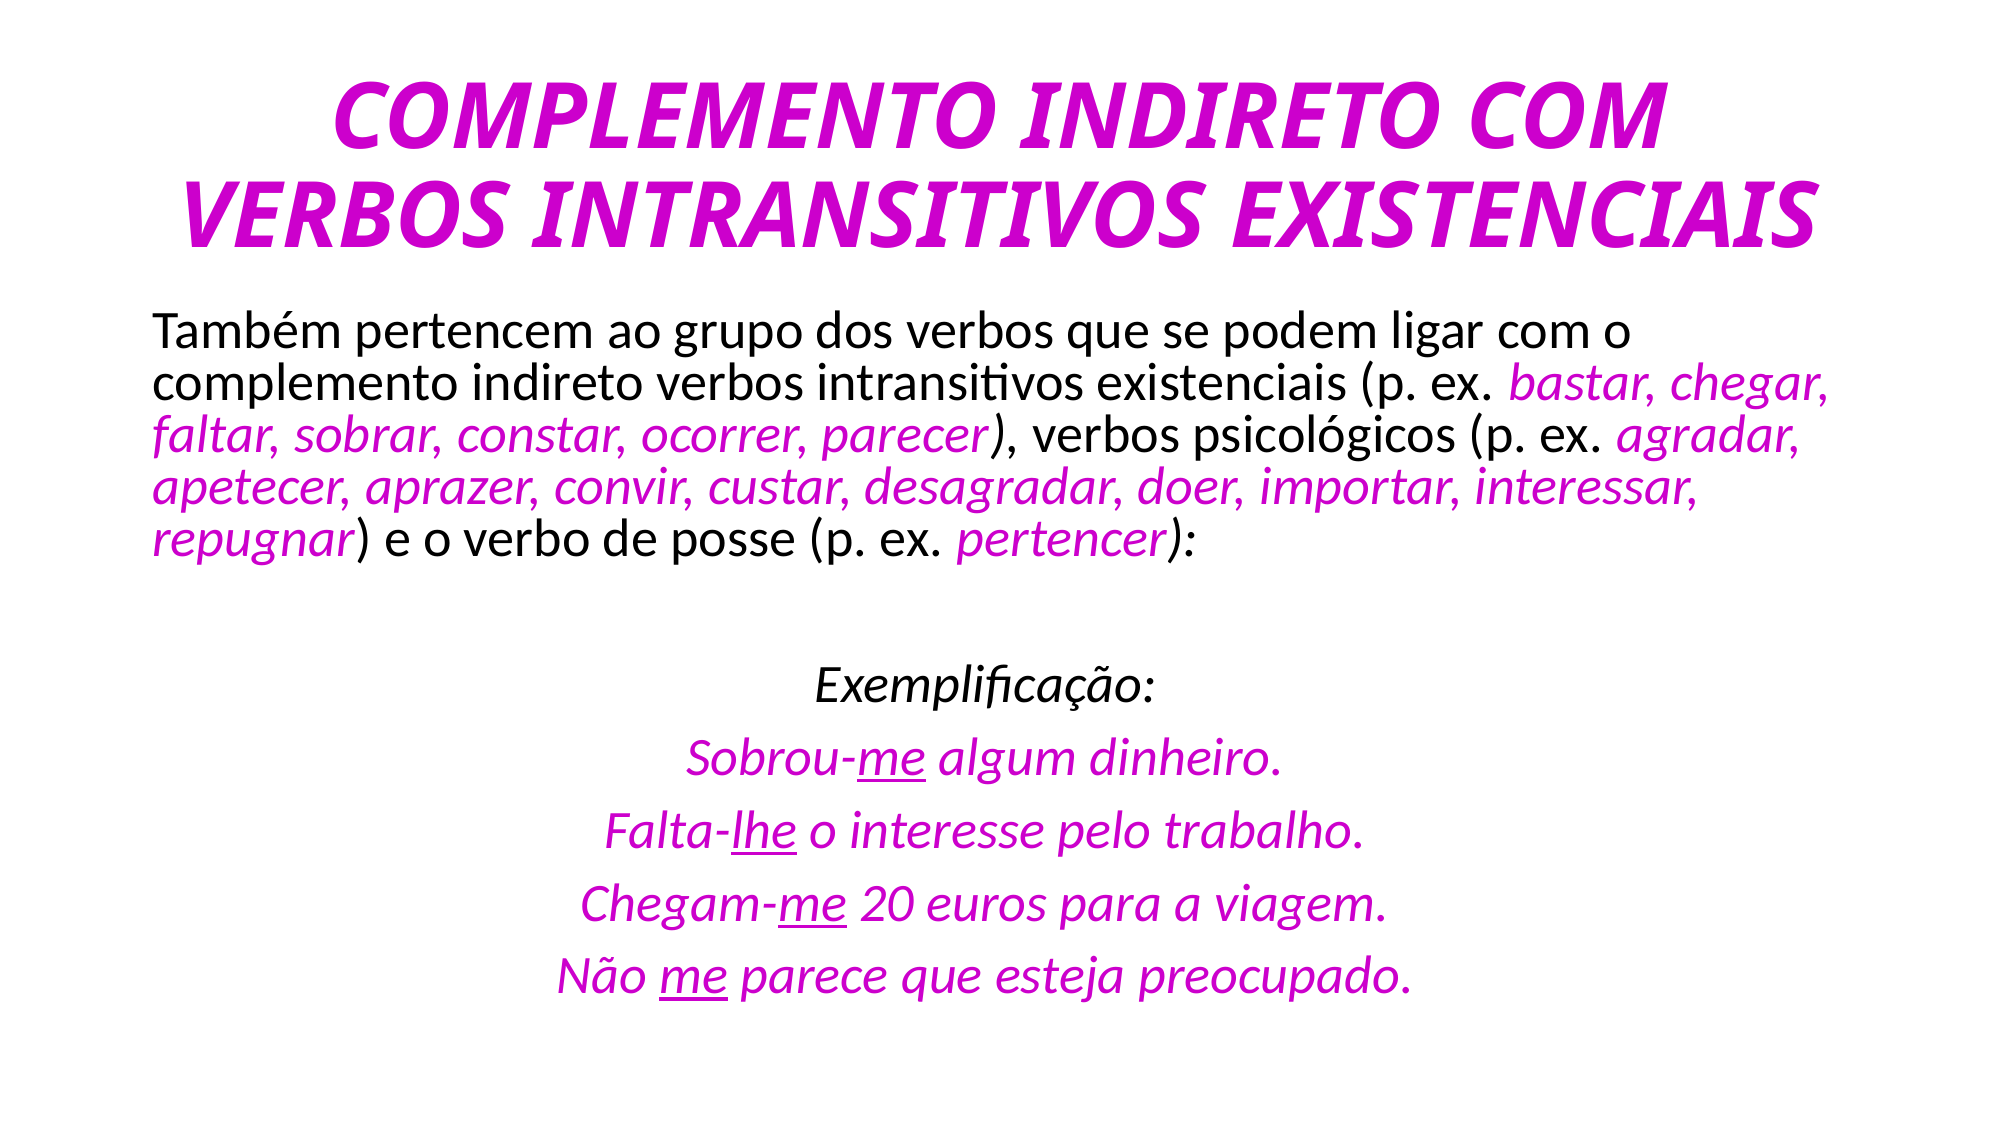

# COMPLEMENTO INDIRETO COM VERBOS INTRANSITIVOS EXISTENCIAIS
Também pertencem ao grupo dos verbos que se podem ligar com o complemento indireto verbos intransitivos existenciais (p. ex. bastar, chegar, faltar, sobrar, constar, ocorrer, parecer), verbos psicológicos (p. ex. agradar, apetecer, aprazer, convir, custar, desagradar, doer, importar, interessar, repugnar) e o verbo de posse (p. ex. pertencer):
Exemplificação:
Sobrou-me algum dinheiro.
Falta-lhe o interesse pelo trabalho.
Chegam-me 20 euros para a viagem.
Não me parece que esteja preocupado.